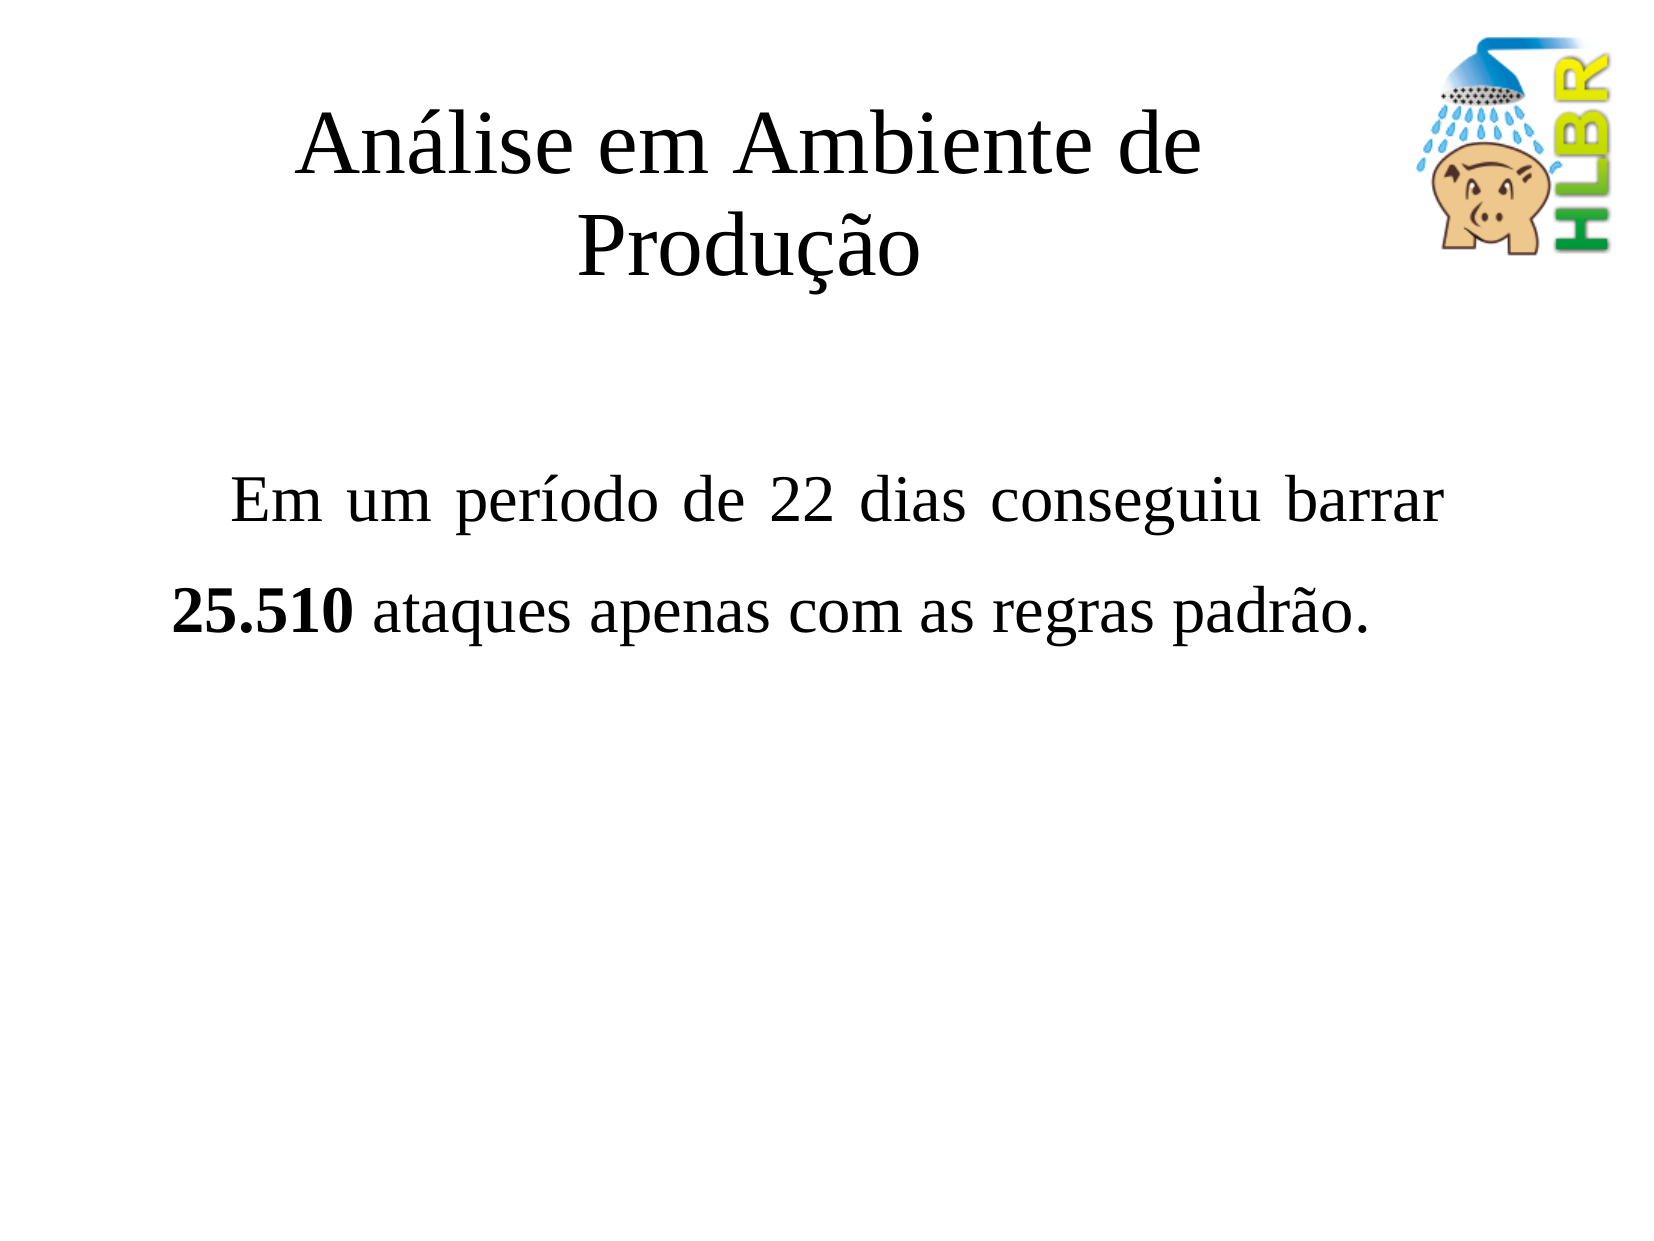

# Análise em Ambiente de Produção
Em um período de 22 dias conseguiu barrar 25.510 ataques apenas com as regras padrão.